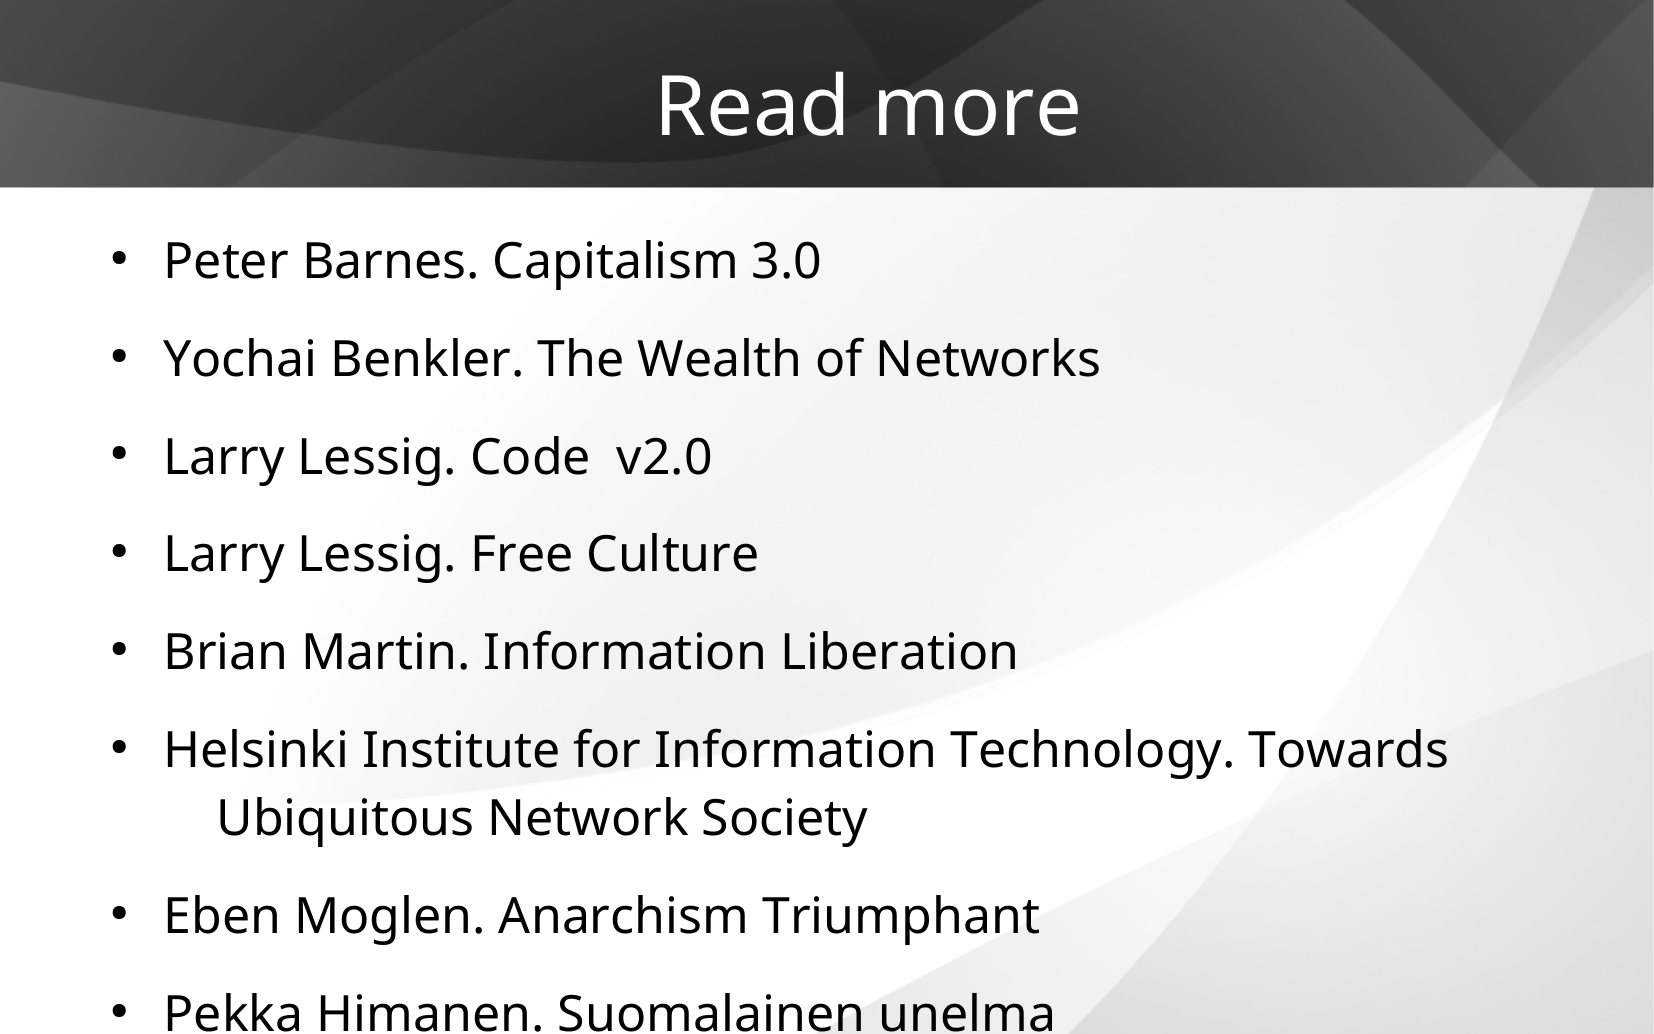

# Read more
Peter Barnes. Capitalism 3.0
Yochai Benkler. The Wealth of Networks
Larry Lessig. Code v2.0
Larry Lessig. Free Culture
Brian Martin. Information Liberation
Helsinki Institute for Information Technology. Towards Ubiquitous Network Society
Eben Moglen. Anarchism Triumphant
Pekka Himanen. Suomalainen unelma